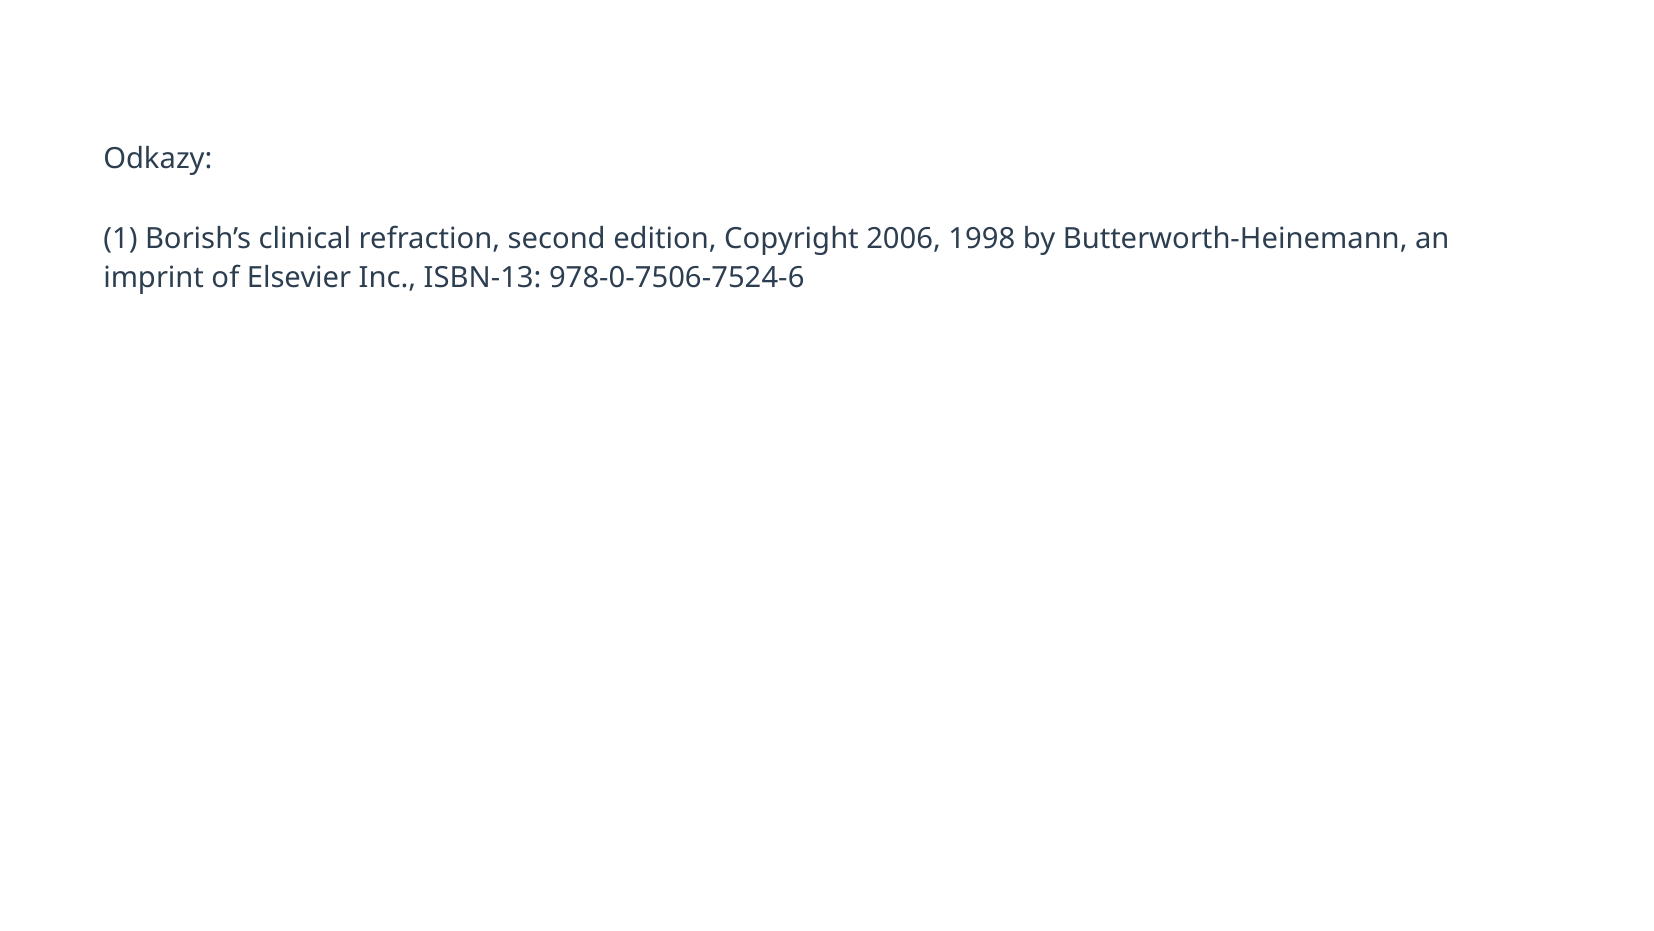

Odkazy:
(1) Borish’s clinical refraction, second edition, Copyright 2006, 1998 by Butterworth-Heinemann, an imprint of Elsevier Inc., ISBN-13: 978-0-7506-7524-6